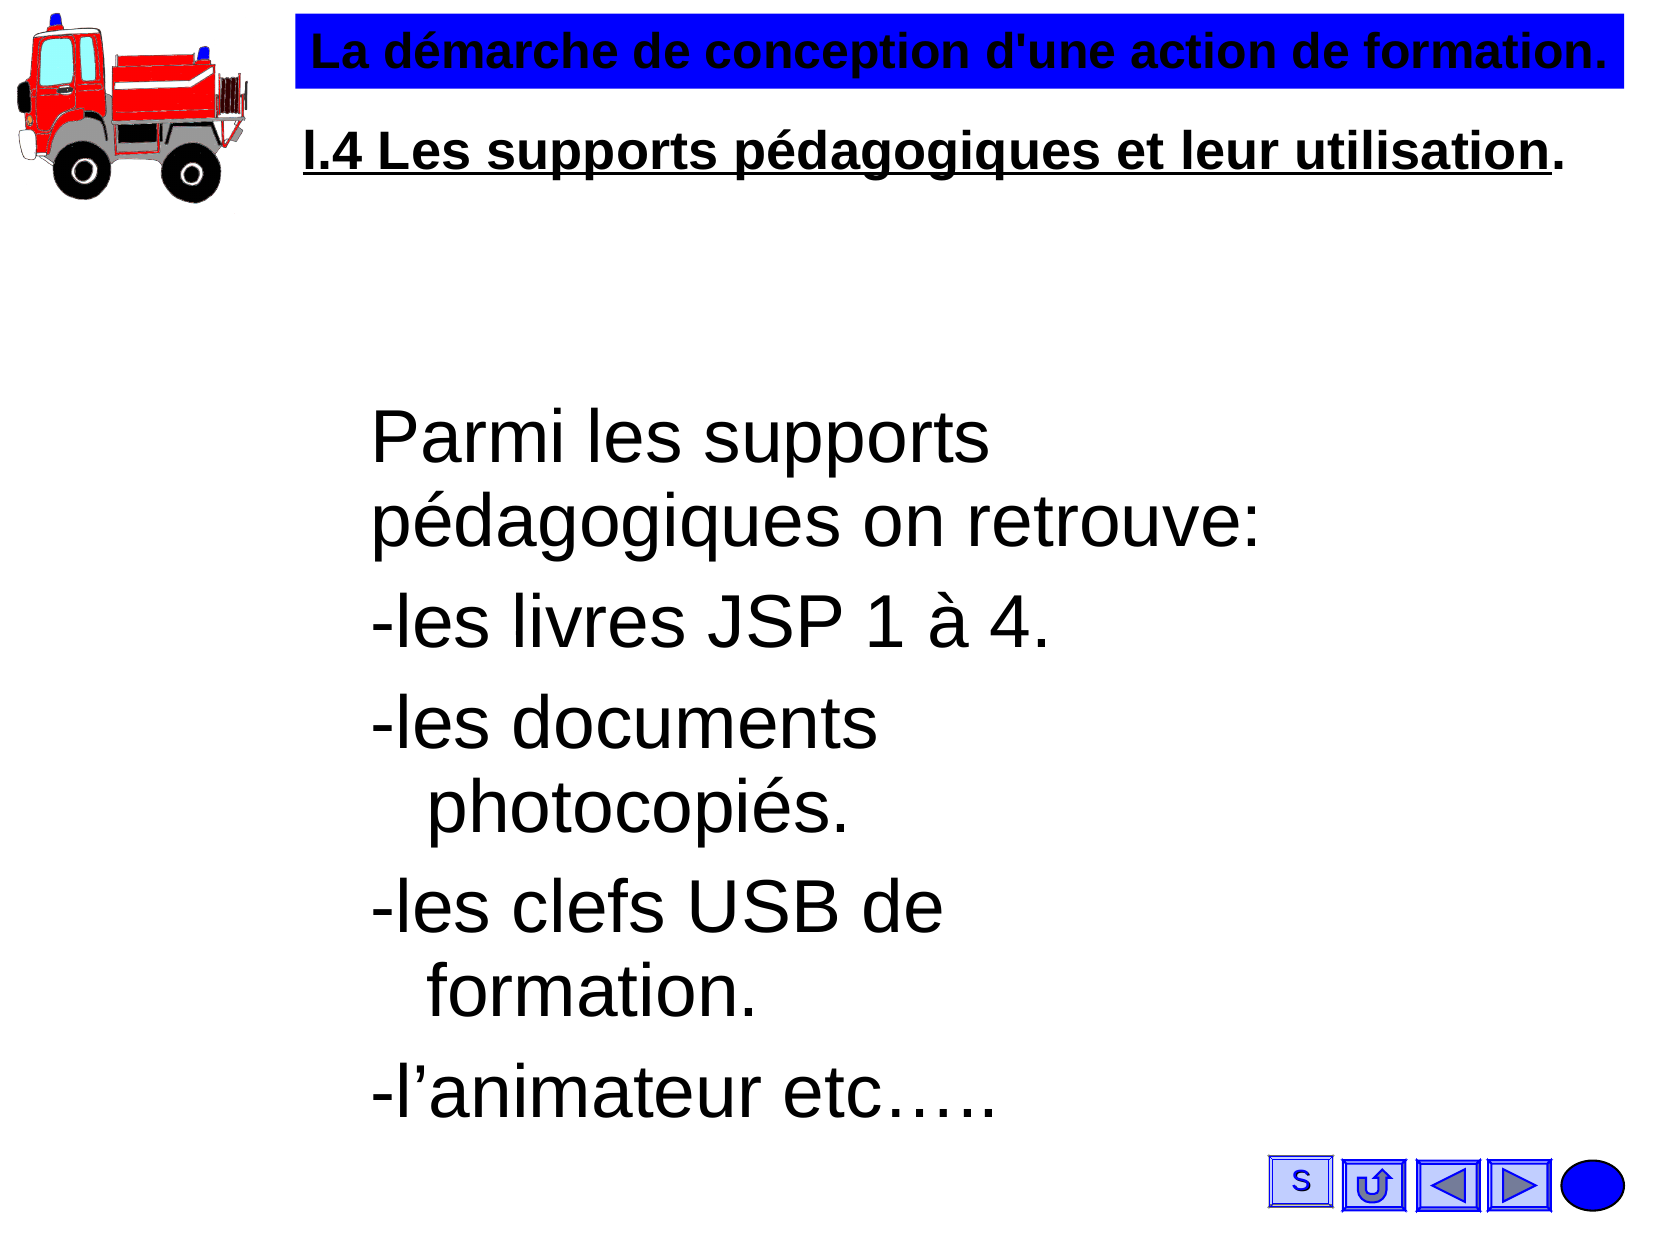

La démarche de conception d'une action de formation.
l.4 Les supports pédagogiques et leur utilisation.
Parmi les supports pédagogiques on retrouve:
-les livres JSP 1 à 4.
-les documents photocopiés.
-les clefs USB de formation.
-l’animateur etc…..
#
.